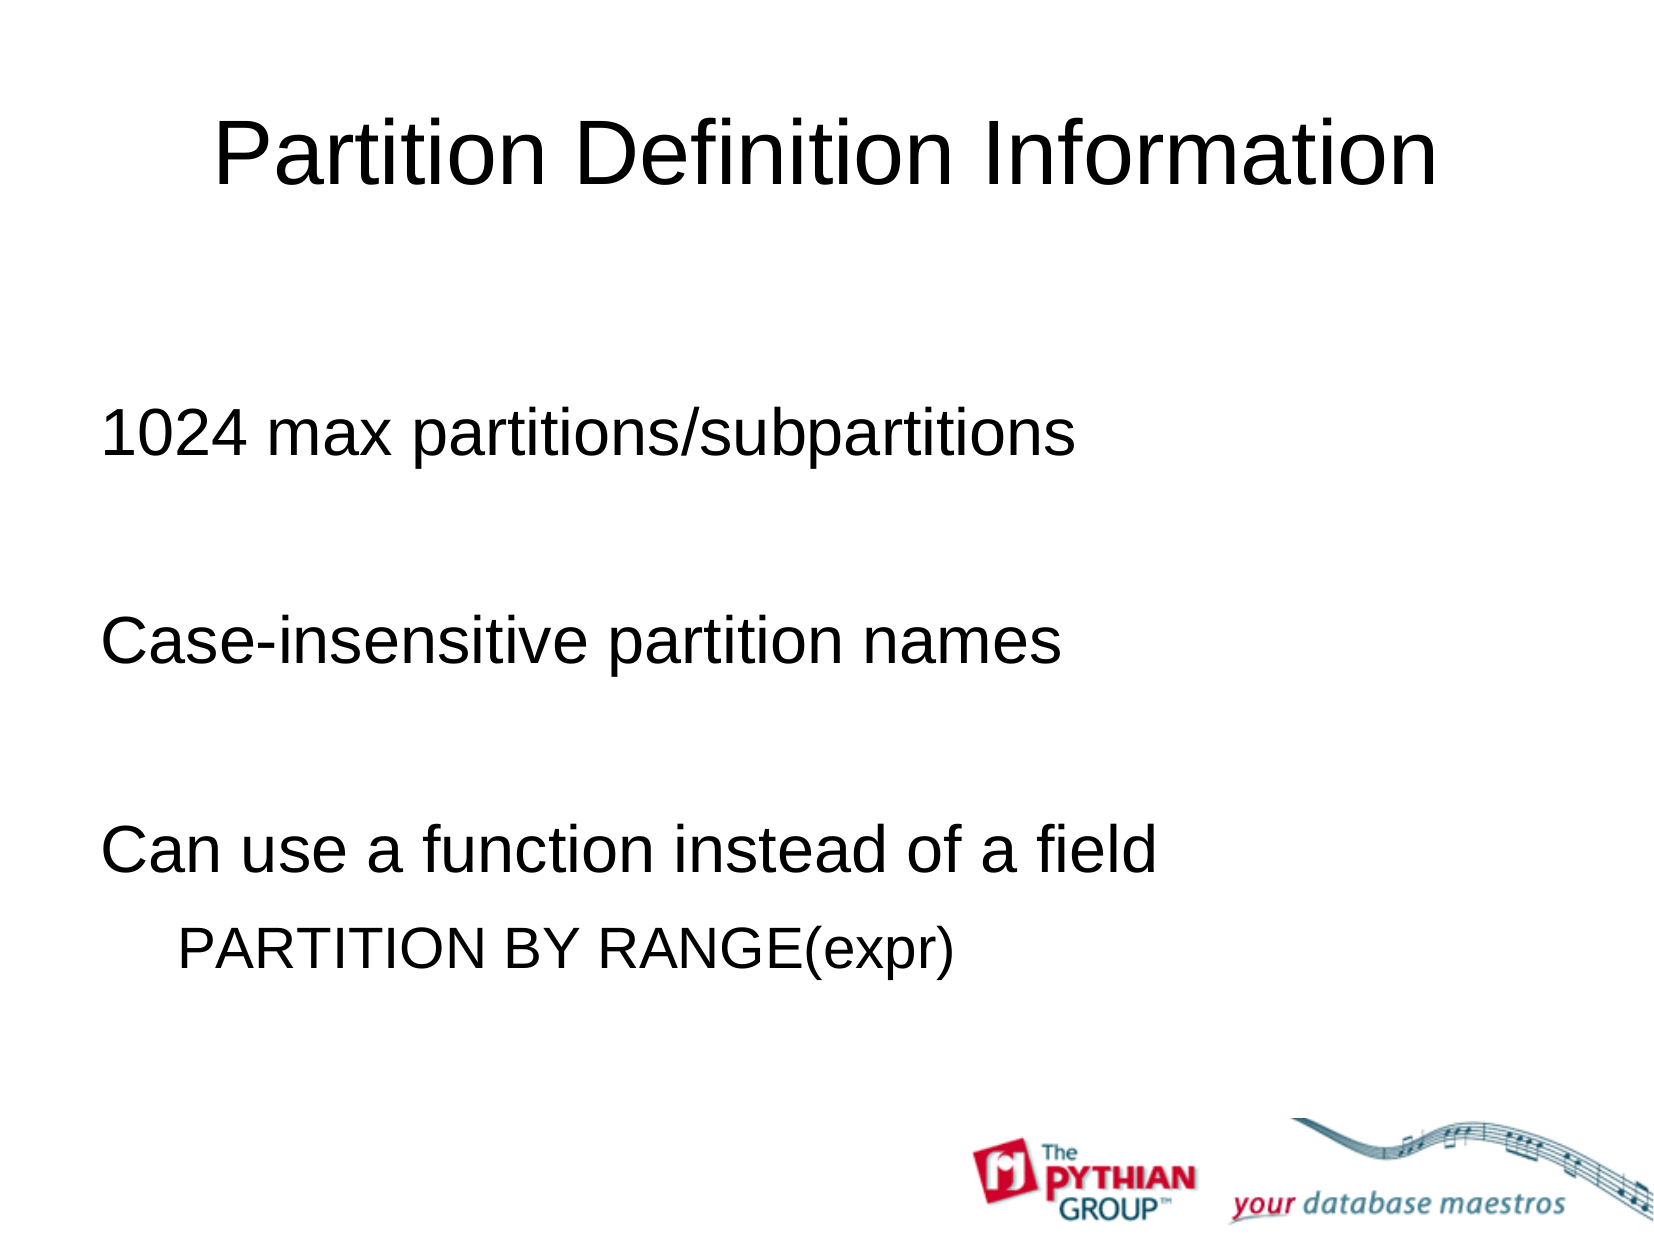

# Partition Definition Information
1024 max partitions/subpartitions
Case-insensitive partition names
Can use a function instead of a field
PARTITION BY RANGE(expr)